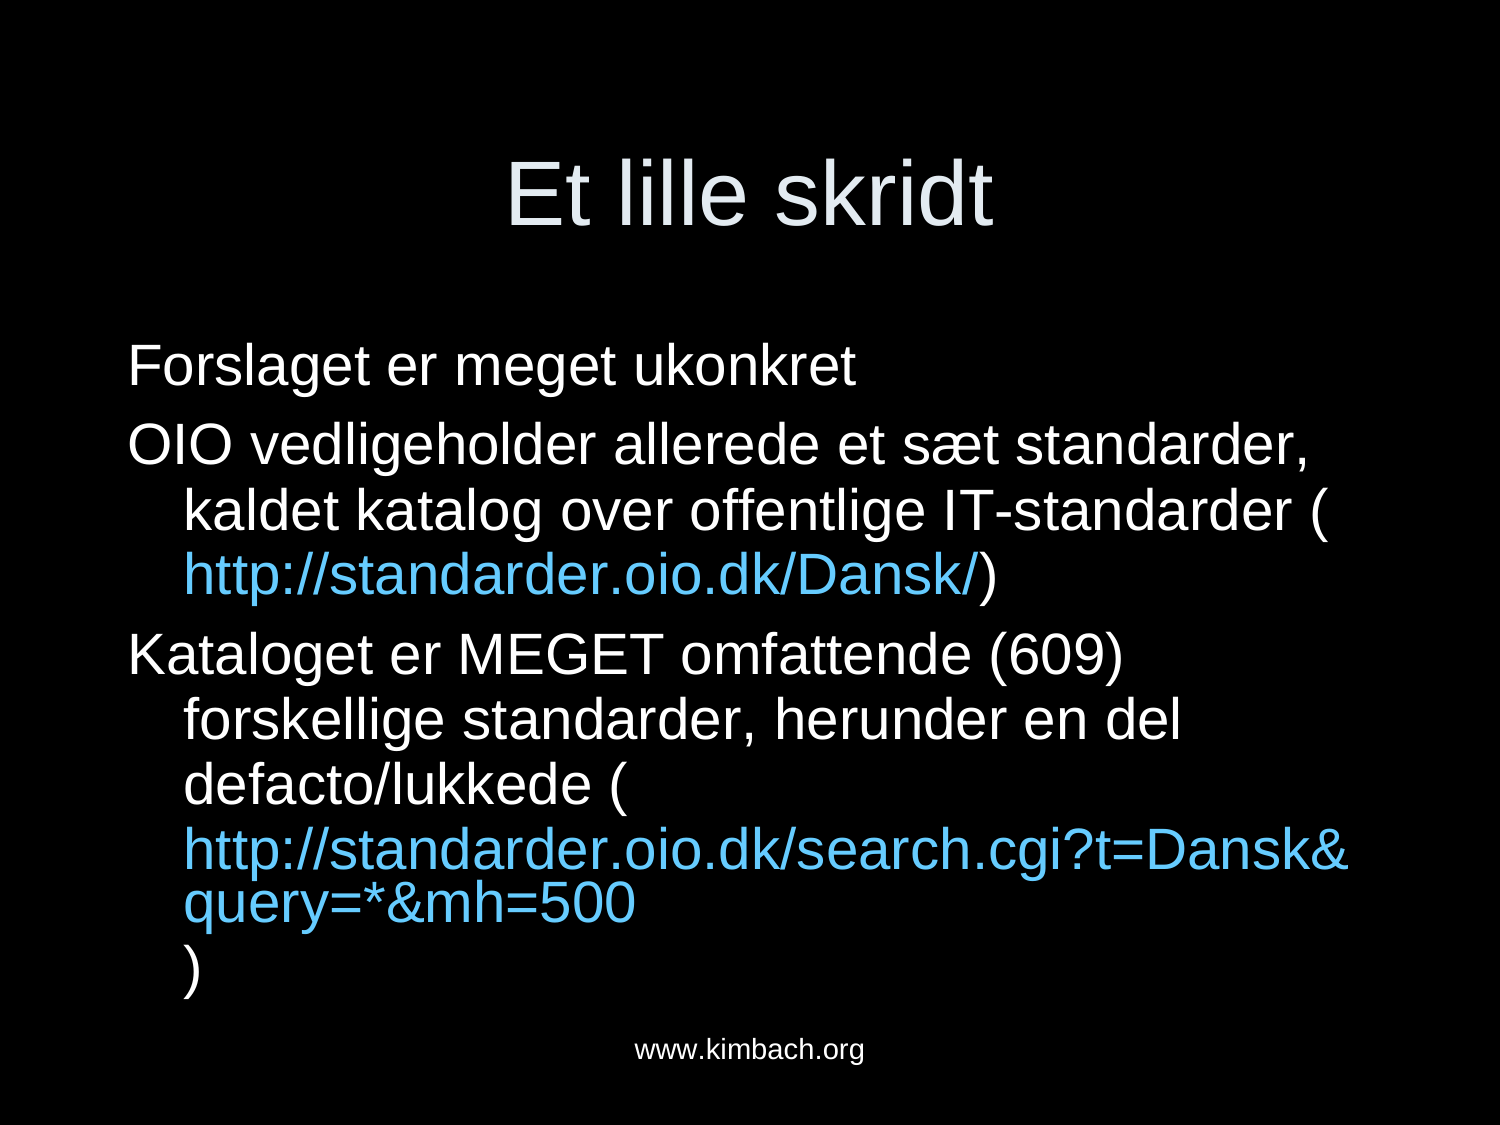

# Et lille skridt
Forslaget er meget ukonkret
OIO vedligeholder allerede et sæt standarder, kaldet katalog over offentlige IT-standarder (http://standarder.oio.dk/Dansk/)
Kataloget er MEGET omfattende (609) forskellige standarder, herunder en del defacto/lukkede (http://standarder.oio.dk/search.cgi?t=Dansk&query=*&mh=500)
www.kimbach.org